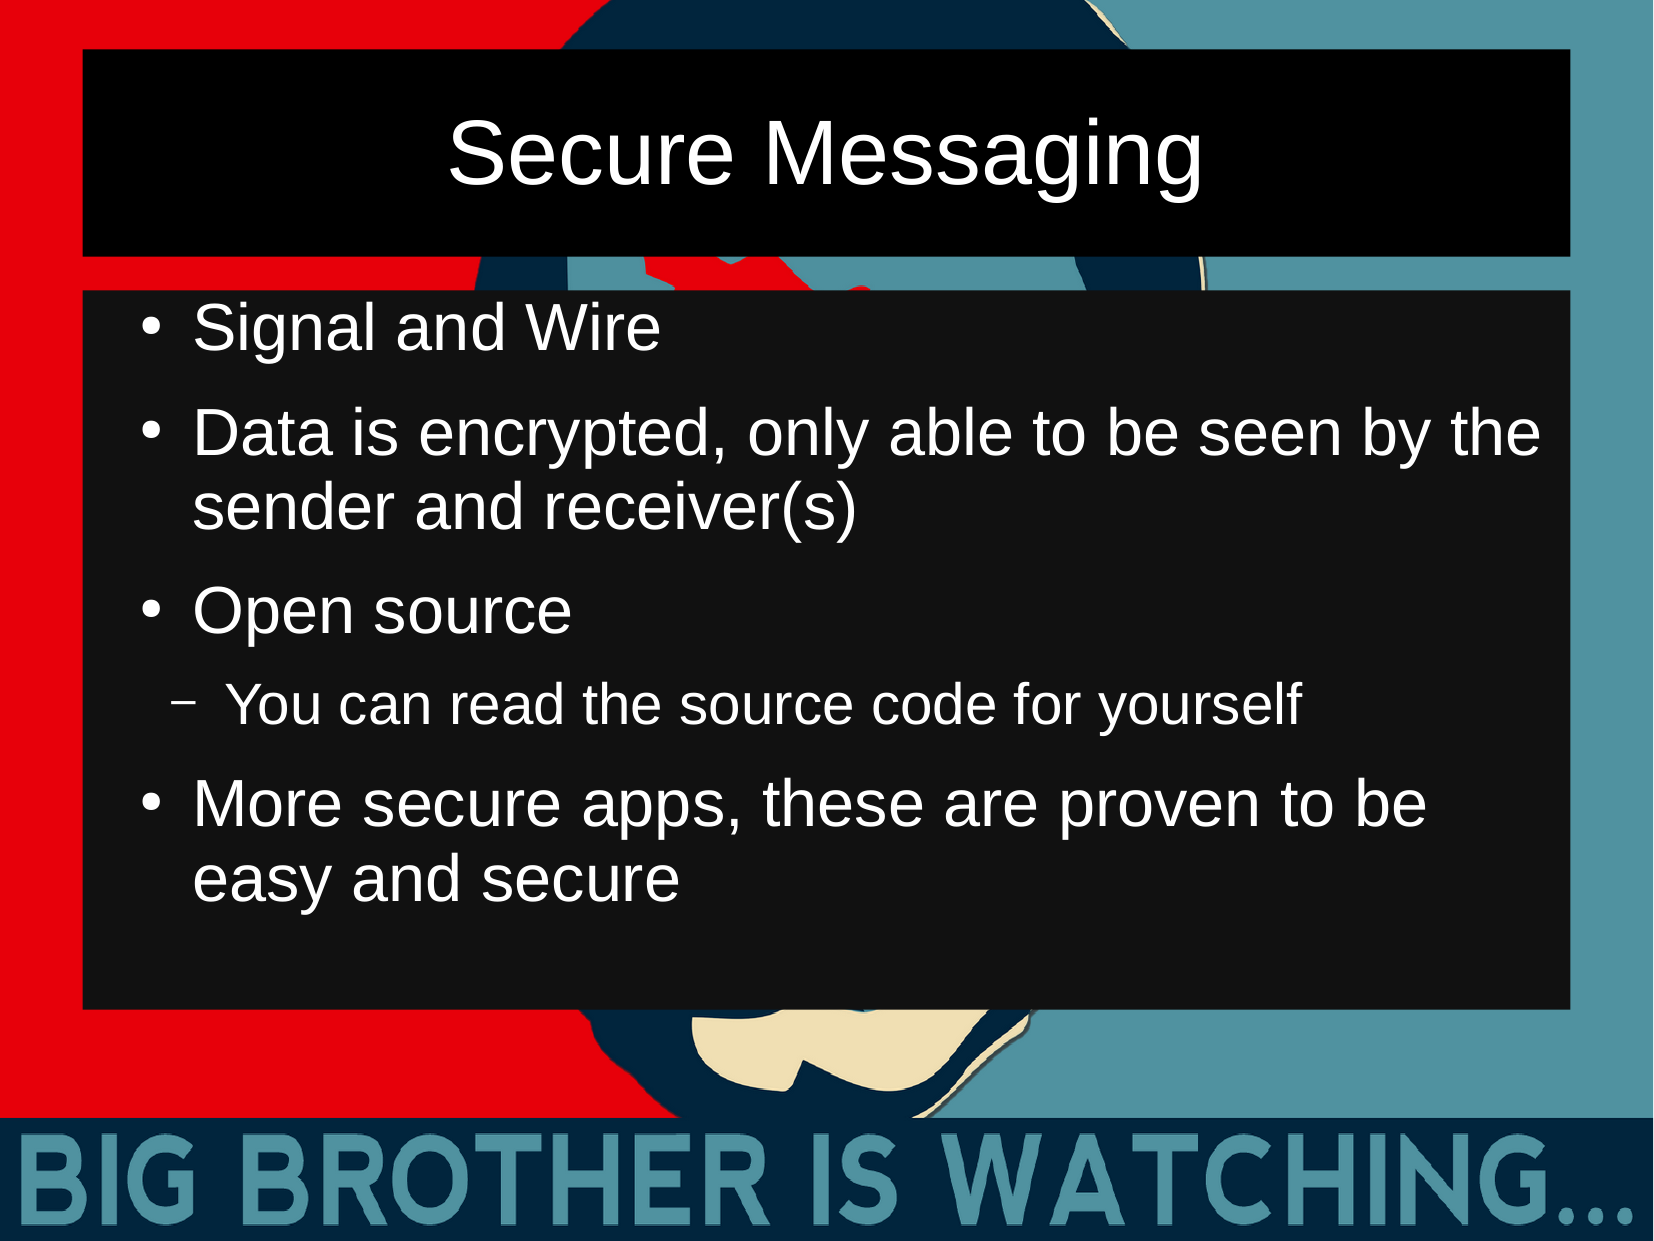

# Secure Messaging
Signal and Wire
Data is encrypted, only able to be seen by the sender and receiver(s)
Open source
You can read the source code for yourself
More secure apps, these are proven to be easy and secure